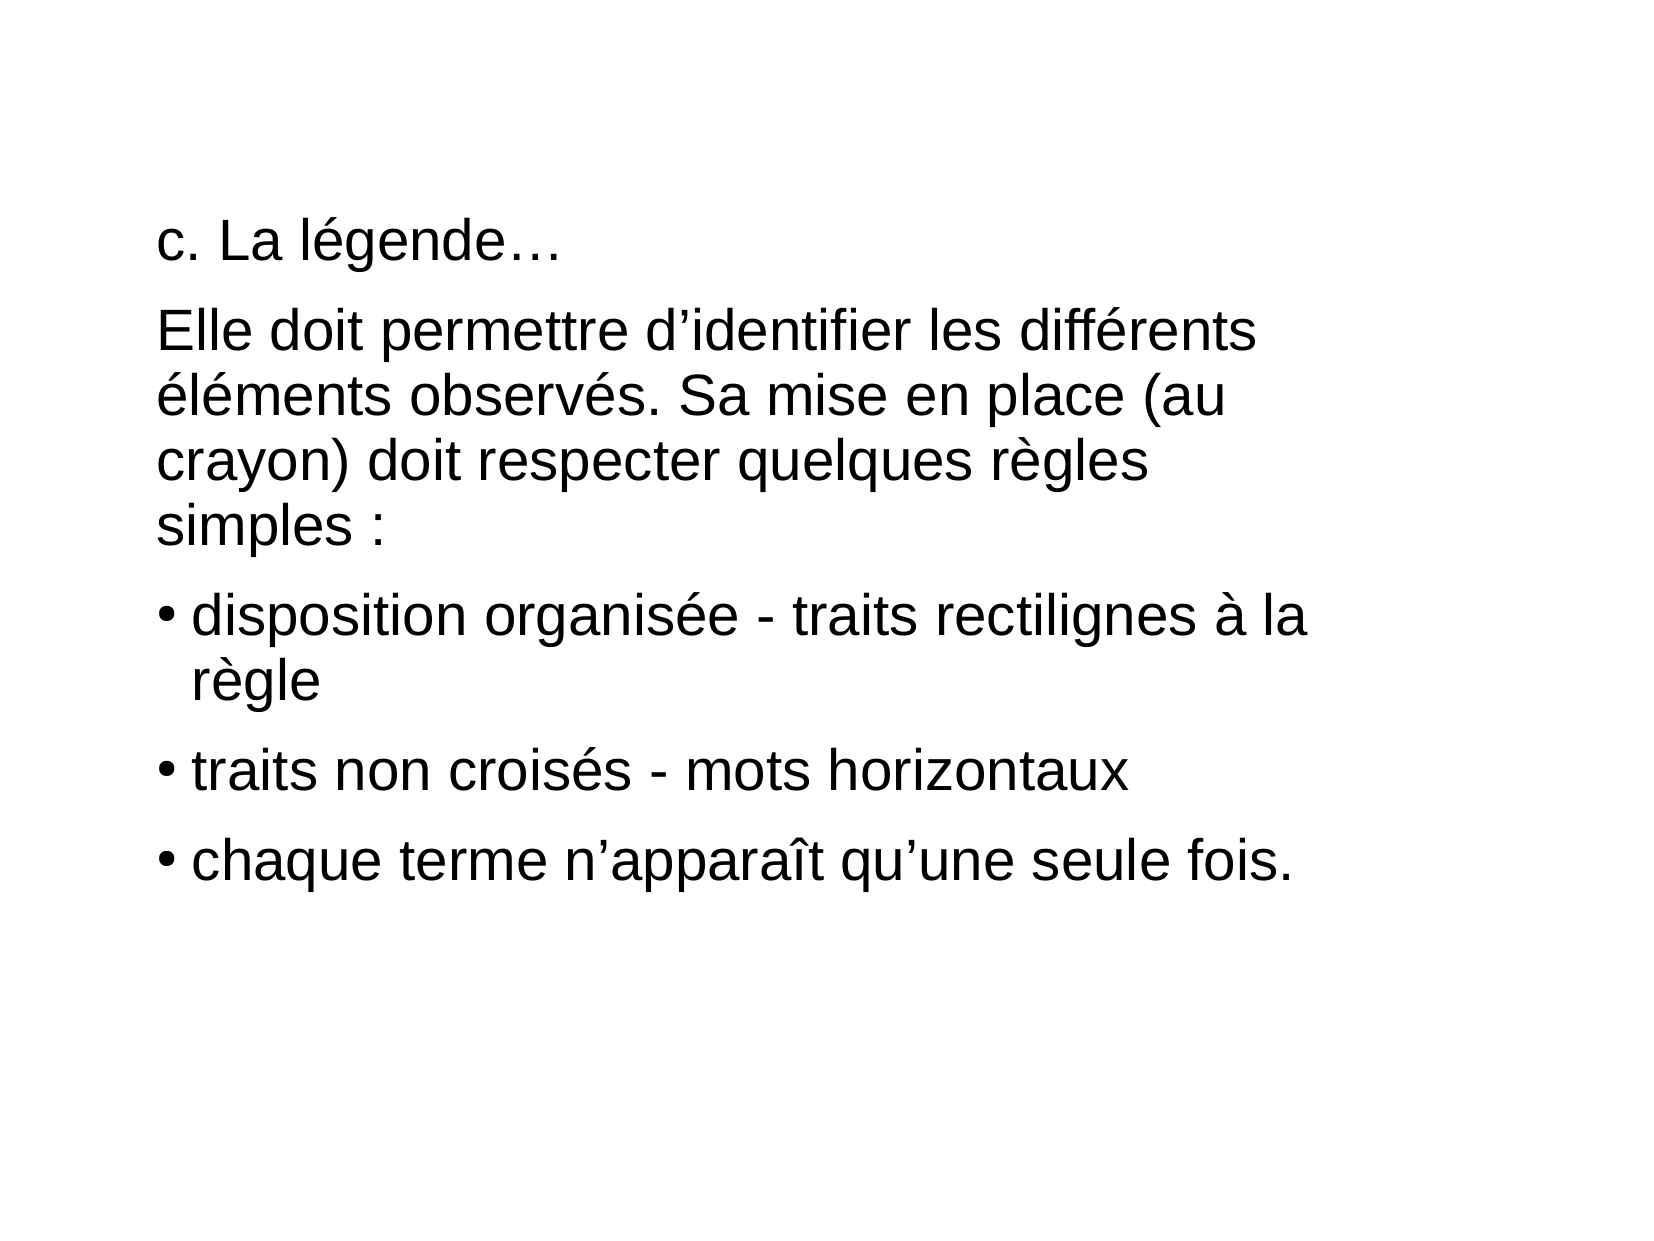

c. La légende…
Elle doit permettre d’identifier les différents éléments observés. Sa mise en place (au crayon) doit respecter quelques règles simples :
disposition organisée - traits rectilignes à la règle
traits non croisés - mots horizontaux
chaque terme n’apparaît qu’une seule fois.